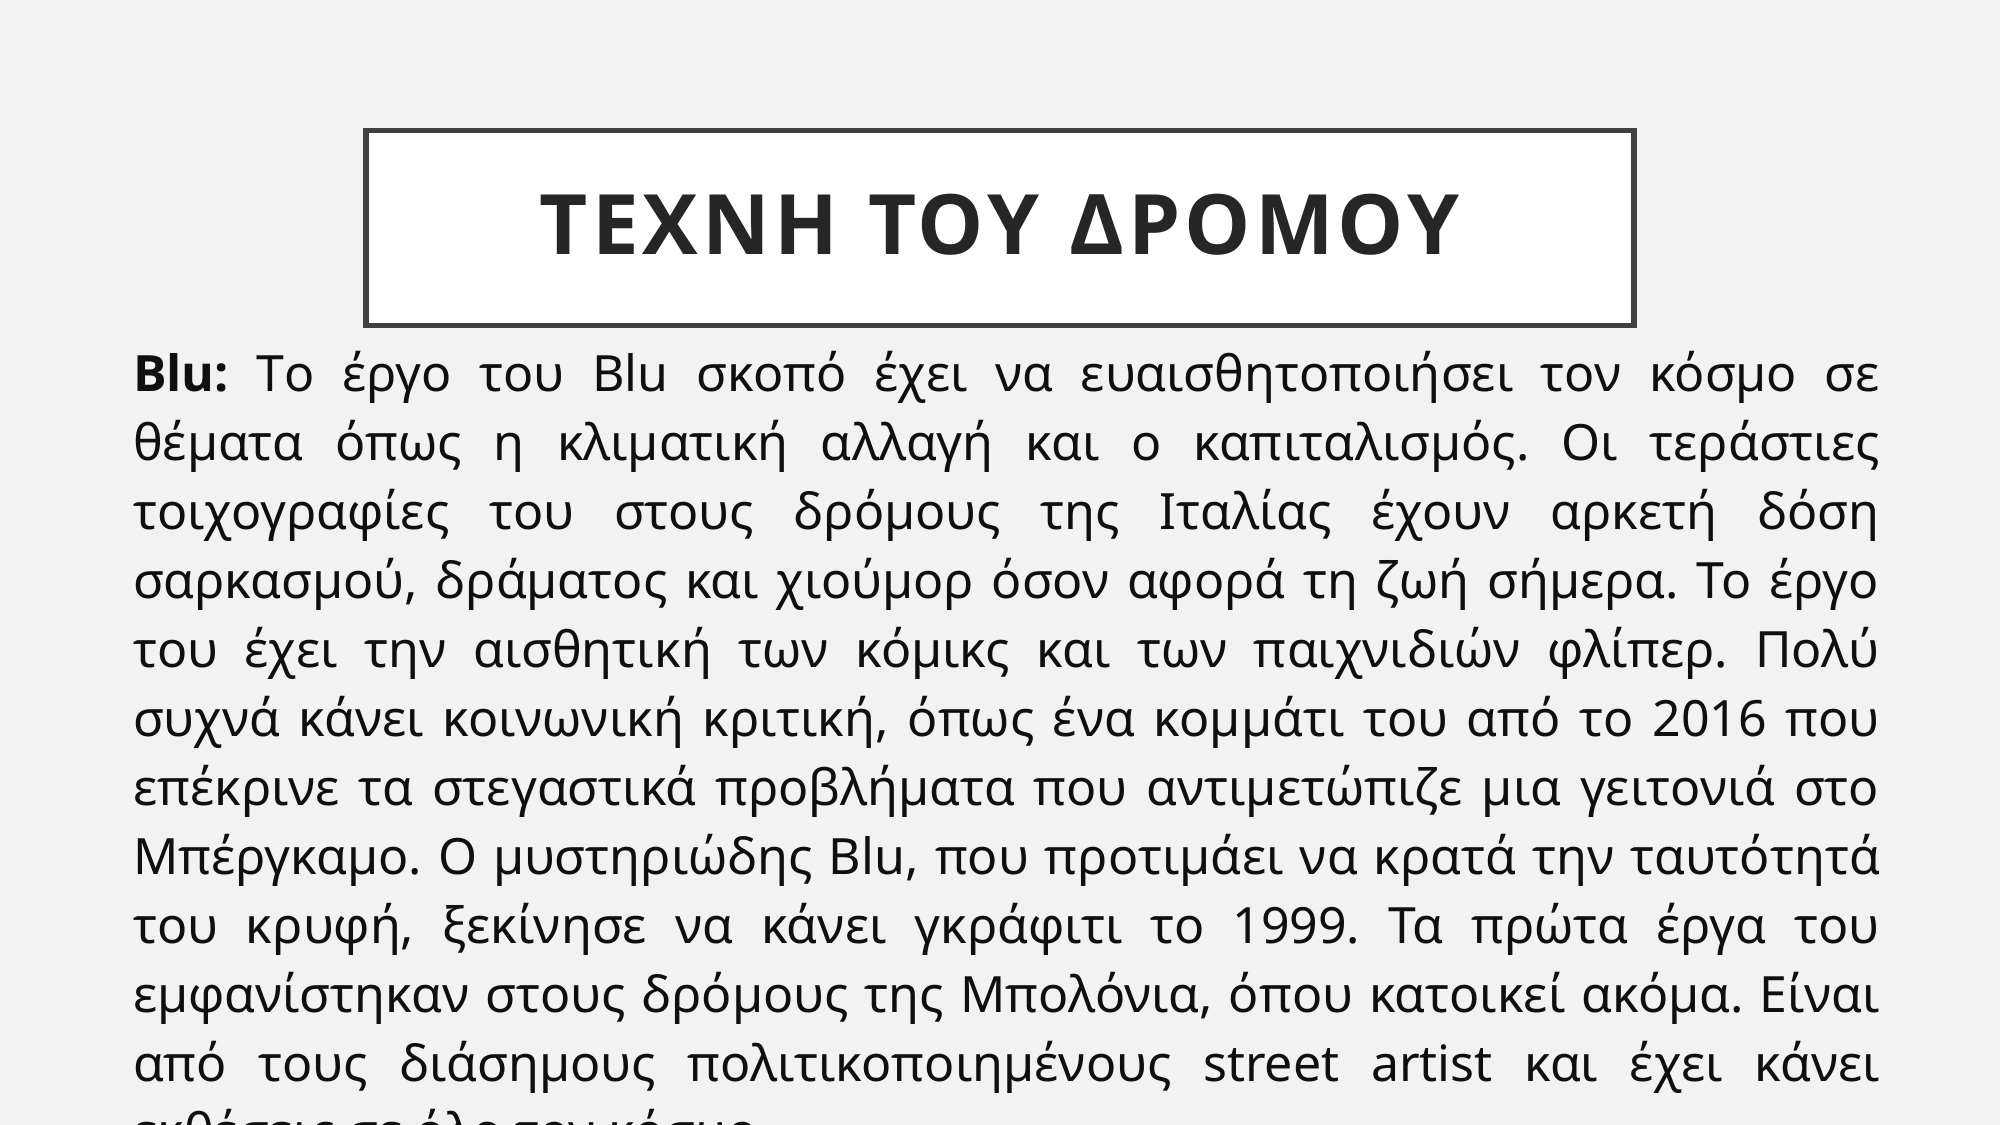

# Τεχνη του δρομου
Blu: Tο έργο του Blu σκοπό έχει να ευαισθητοποιήσει τον κόσμο σε θέματα όπως η κλιματική αλλαγή και ο καπιταλισμός. Οι τεράστιες τοιχογραφίες του στους δρόμους της Ιταλίας έχουν αρκετή δόση σαρκασμού, δράματος και χιούμορ όσον αφορά τη ζωή σήμερα. Το έργο του έχει την αισθητική των κόμικς και των παιχνιδιών φλίπερ. Πολύ συχνά κάνει κοινωνική κριτική, όπως ένα κομμάτι του από το 2016 που επέκρινε τα στεγαστικά προβλήματα που αντιμετώπιζε μια γειτονιά στο Μπέργκαμο. Ο μυστηριώδης Blu, που προτιμάει να κρατά την ταυτότητά του κρυφή, ξεκίνησε να κάνει γκράφιτι το 1999. Τα πρώτα έργα του εμφανίστηκαν στους δρόμους της Μπολόνια, όπου κατοικεί ακόμα. Είναι από τους διάσημους πολιτικοποιημένους street artist και έχει κάνει εκθέσεις σε όλο τον κόσμο.